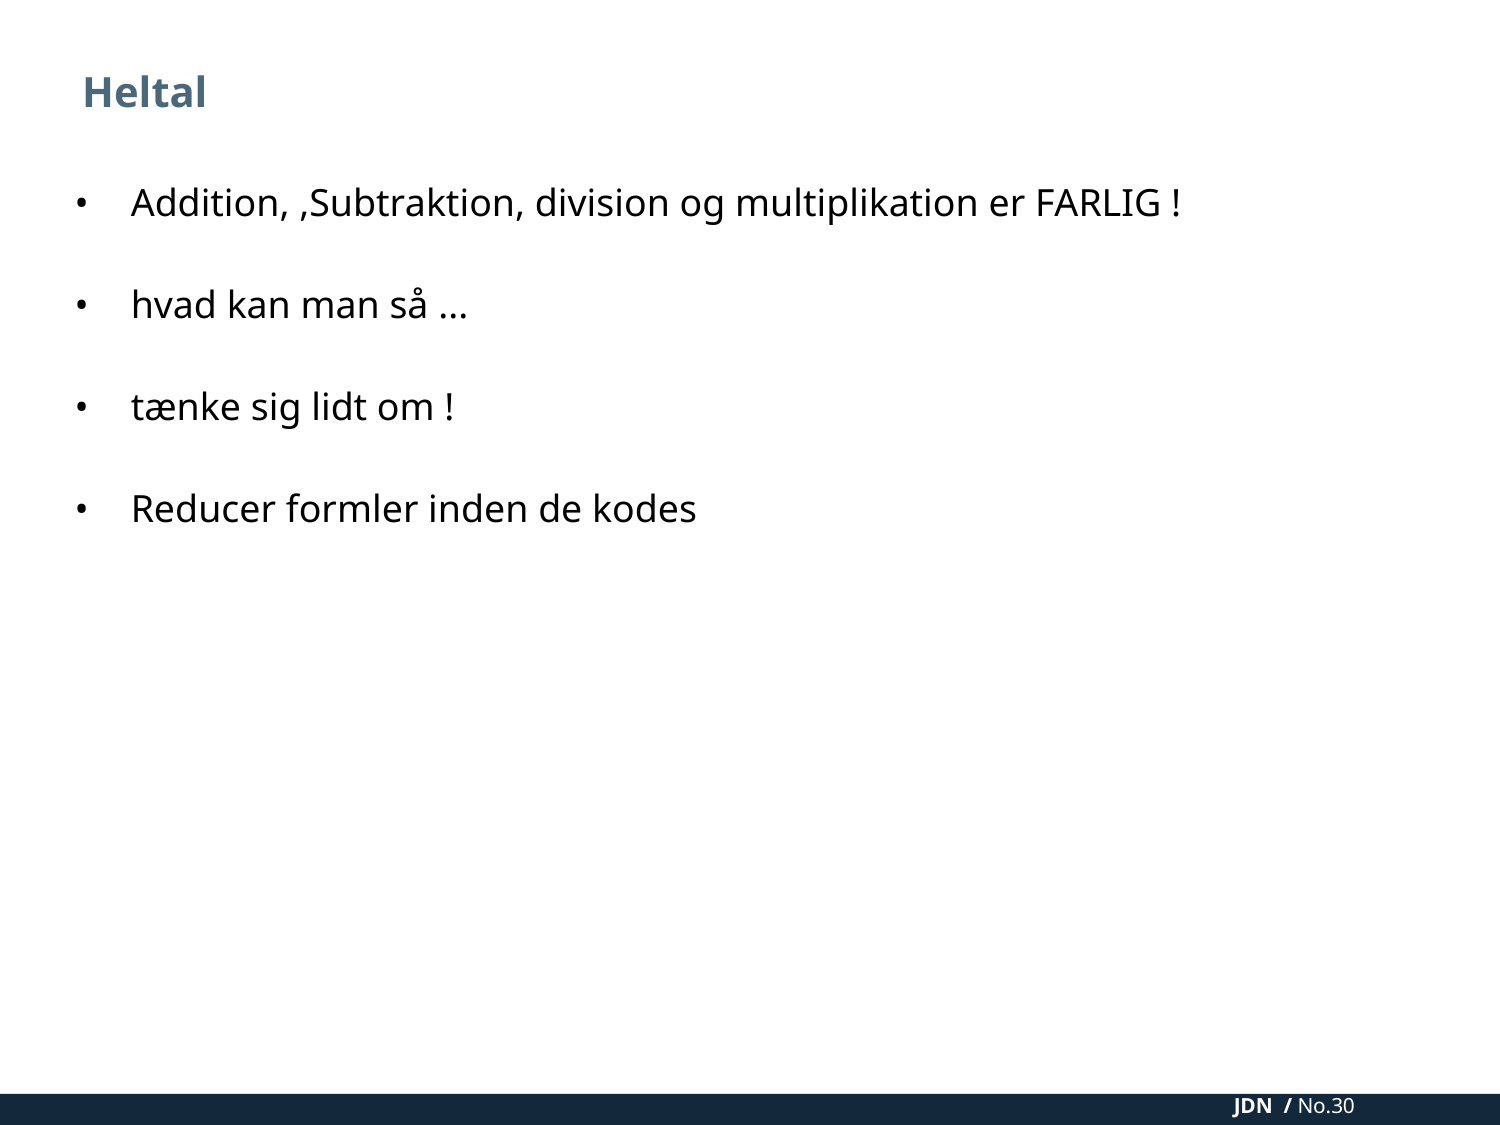

# Heltal
Addition, ,Subtraktion, division og multiplikation er FARLIG !
hvad kan man så ...
tænke sig lidt om !
Reducer formler inden de kodes